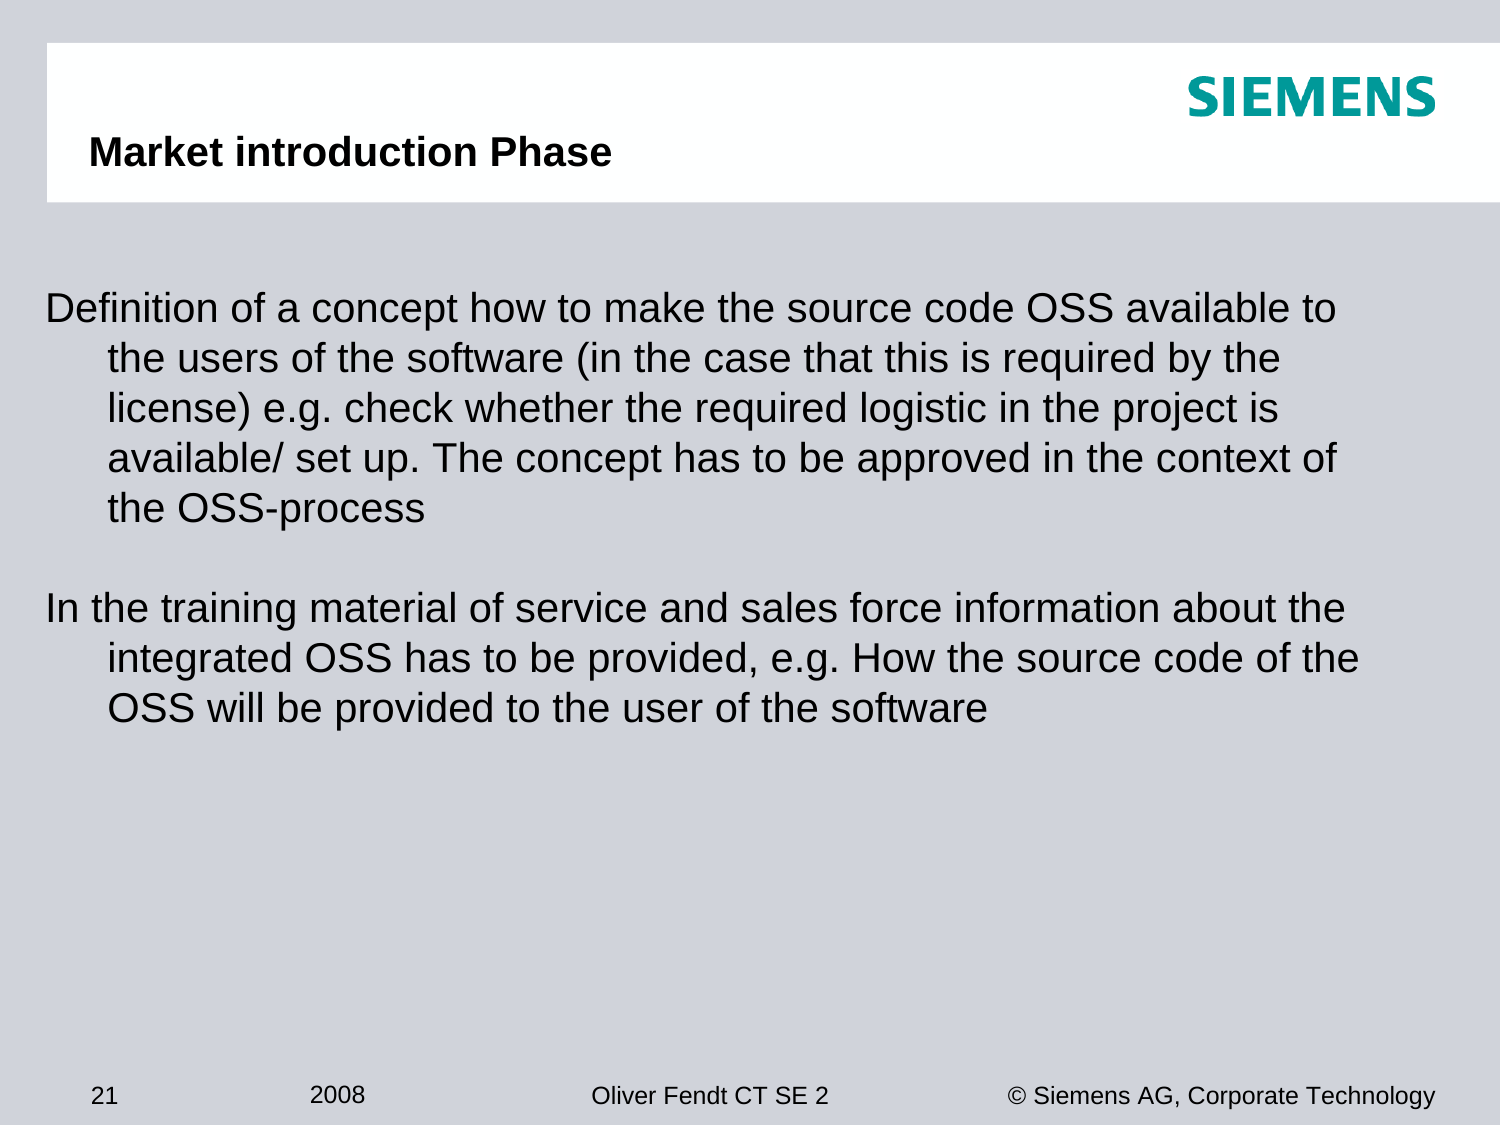

# Market introduction Phase
Definition of a concept how to make the source code OSS available to the users of the software (in the case that this is required by the license) e.g. check whether the required logistic in the project is available/ set up. The concept has to be approved in the context of the OSS-process
In the training material of service and sales force information about the integrated OSS has to be provided, e.g. How the source code of the OSS will be provided to the user of the software